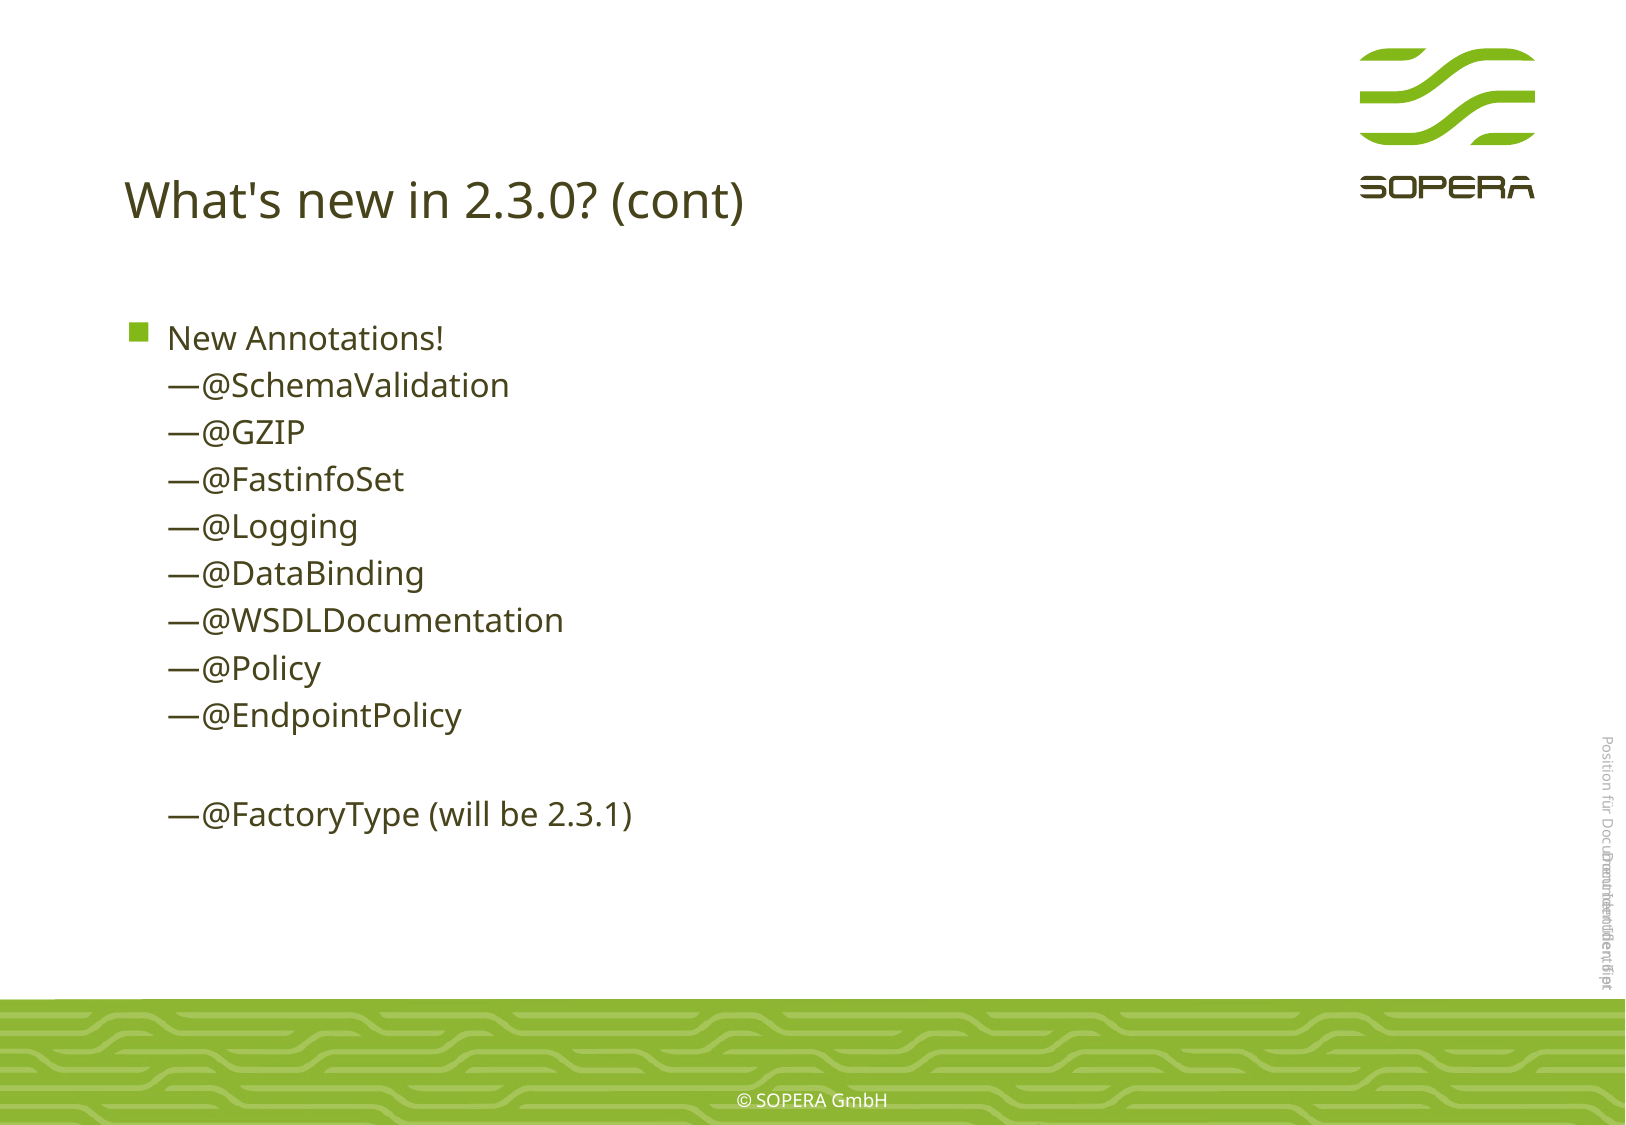

# What's new in 2.3.0? (cont)
New Annotations!
@SchemaValidation
@GZIP
@FastinfoSet
@Logging
@DataBinding
@WSDLDocumentation
@Policy
@EndpointPolicy
@FactoryType (will be 2.3.1)